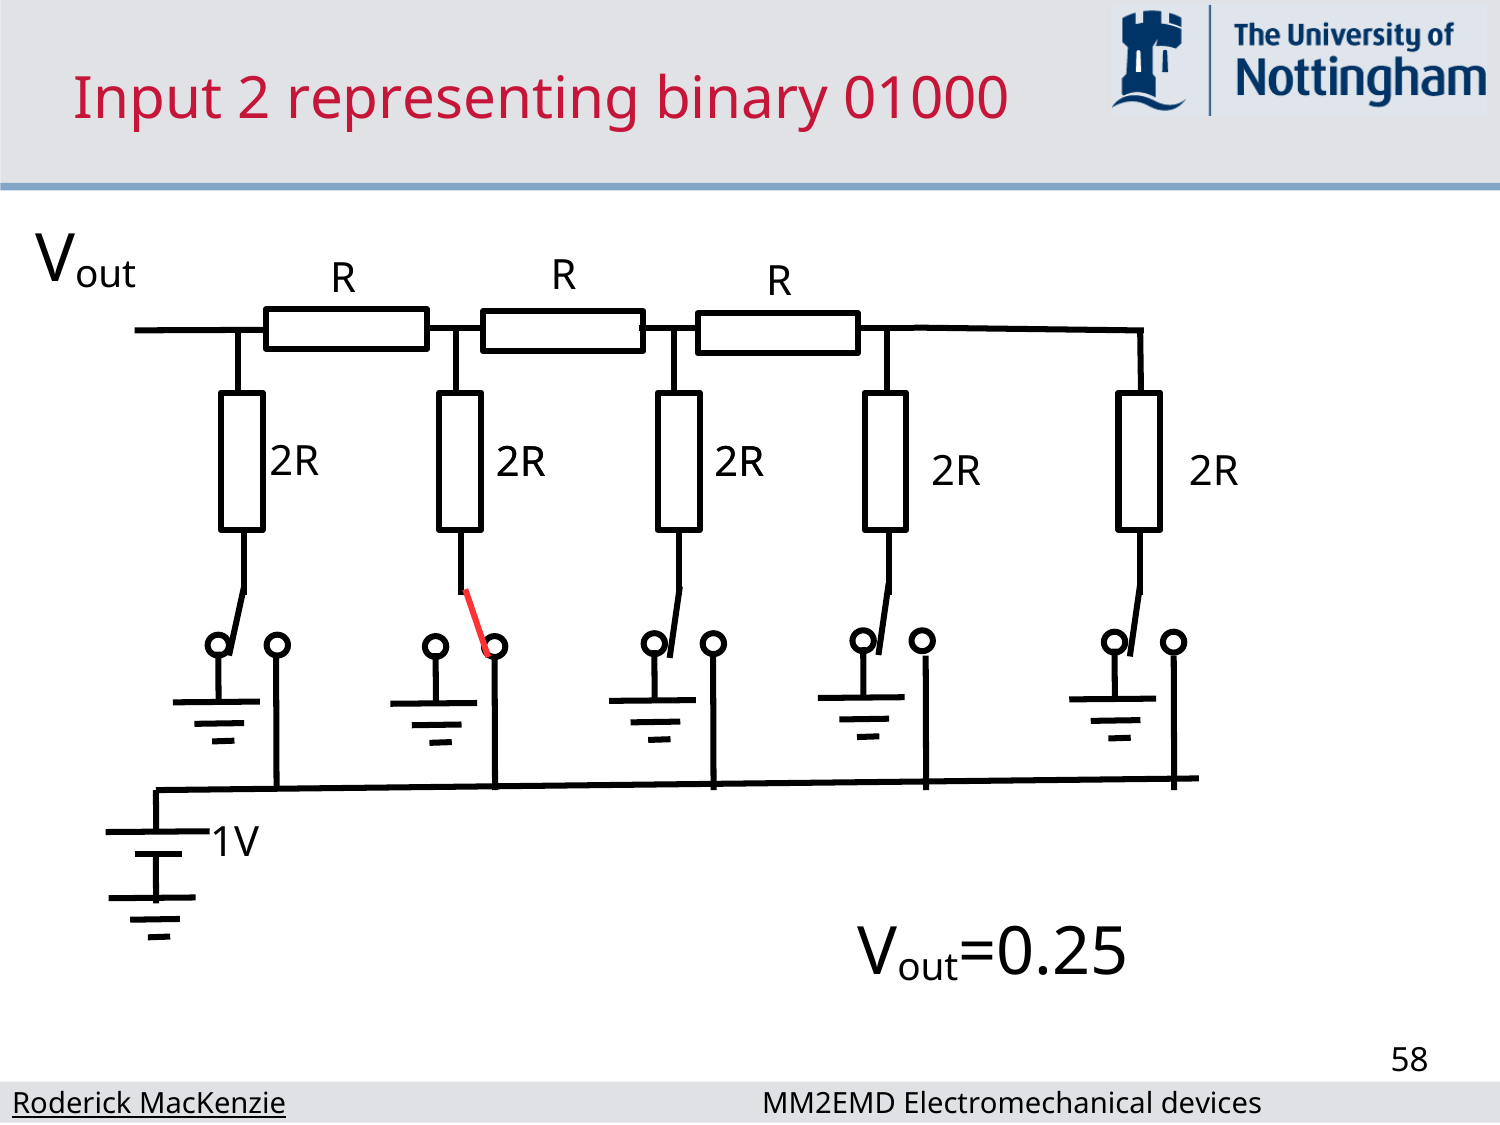

# Input 2 representing binary 01000
Vout
R
R
R
2R
2R
2R
2R
2R
2R
2R
1V
Vout=0.25